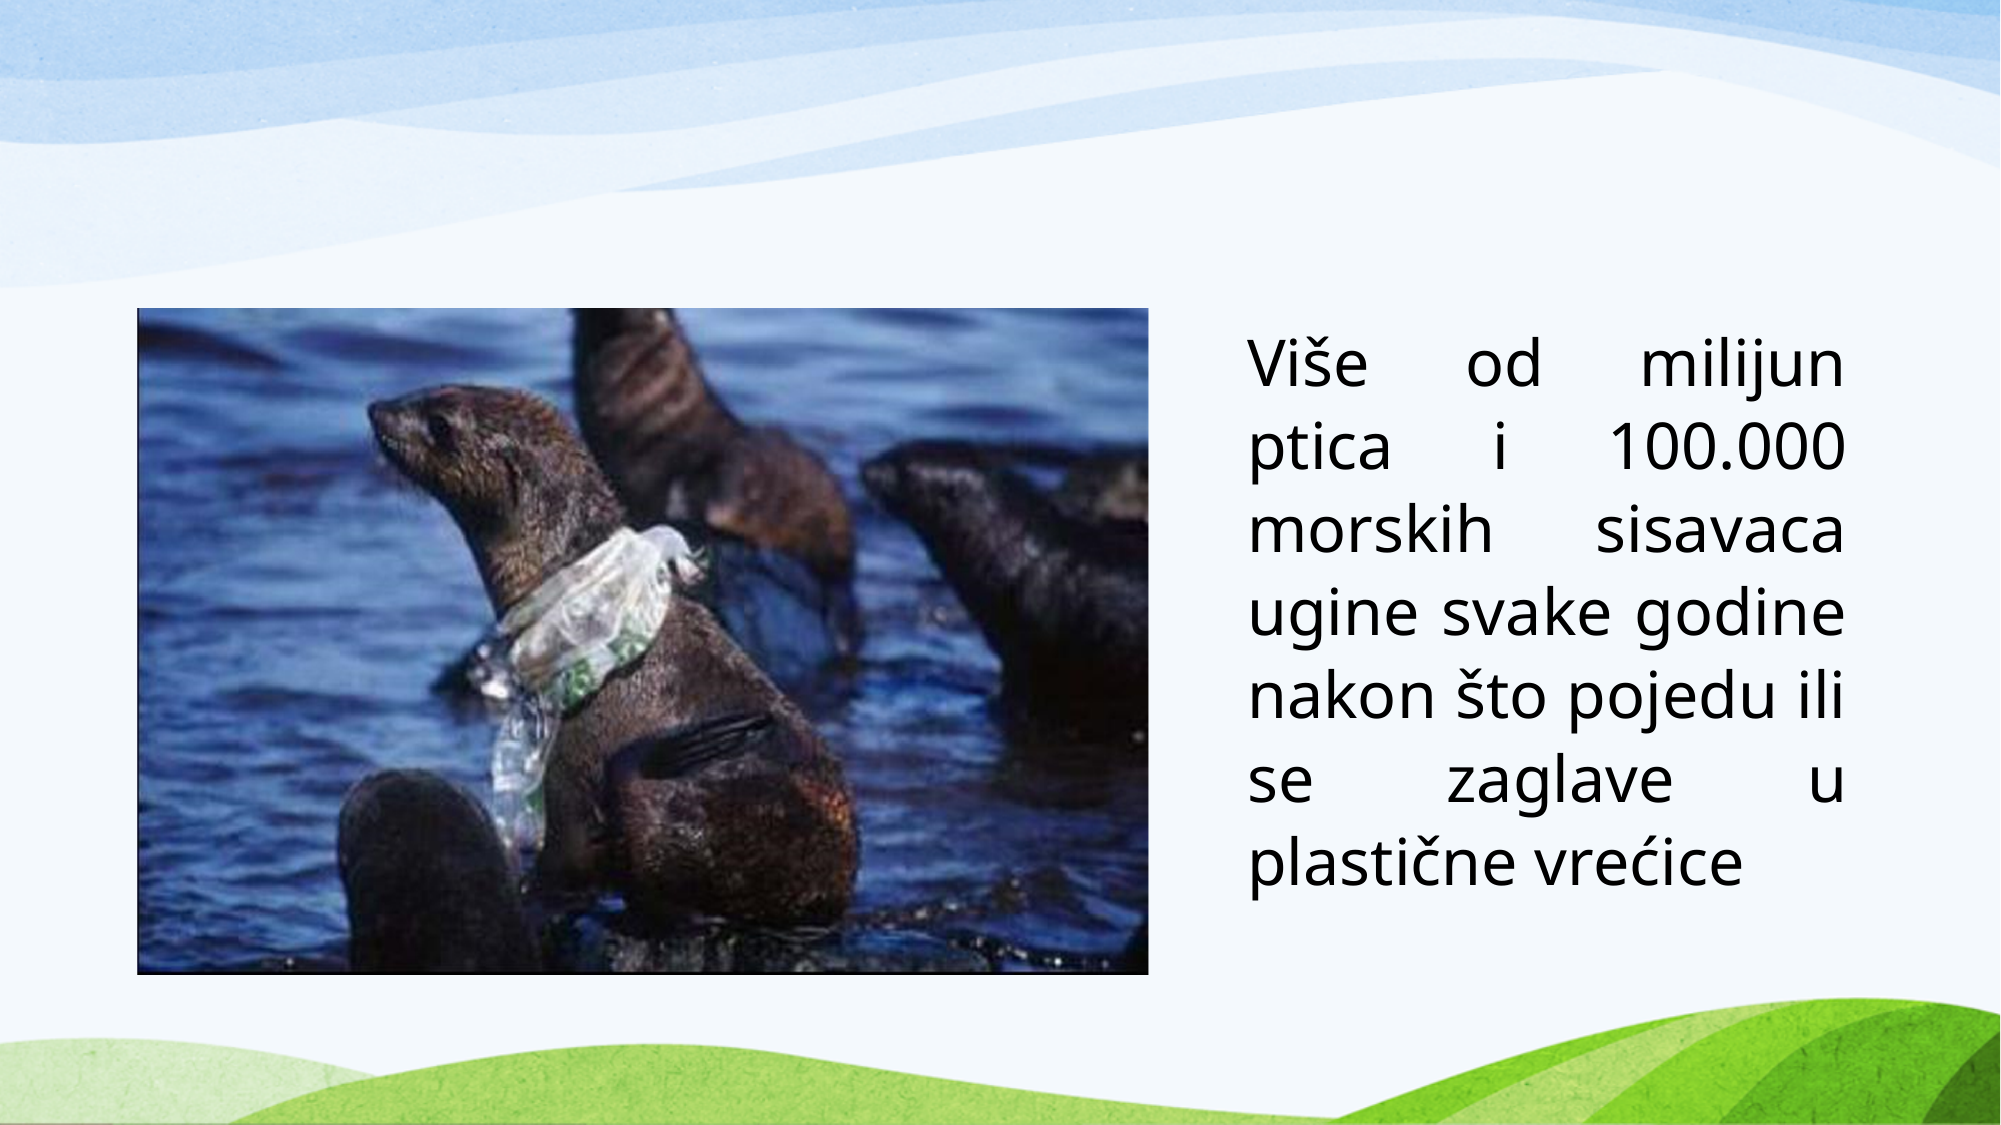

#
Više od milijun ptica i 100.000 morskih sisavaca ugine svake godine nakon što pojedu ili se zaglave u plastične vrećice